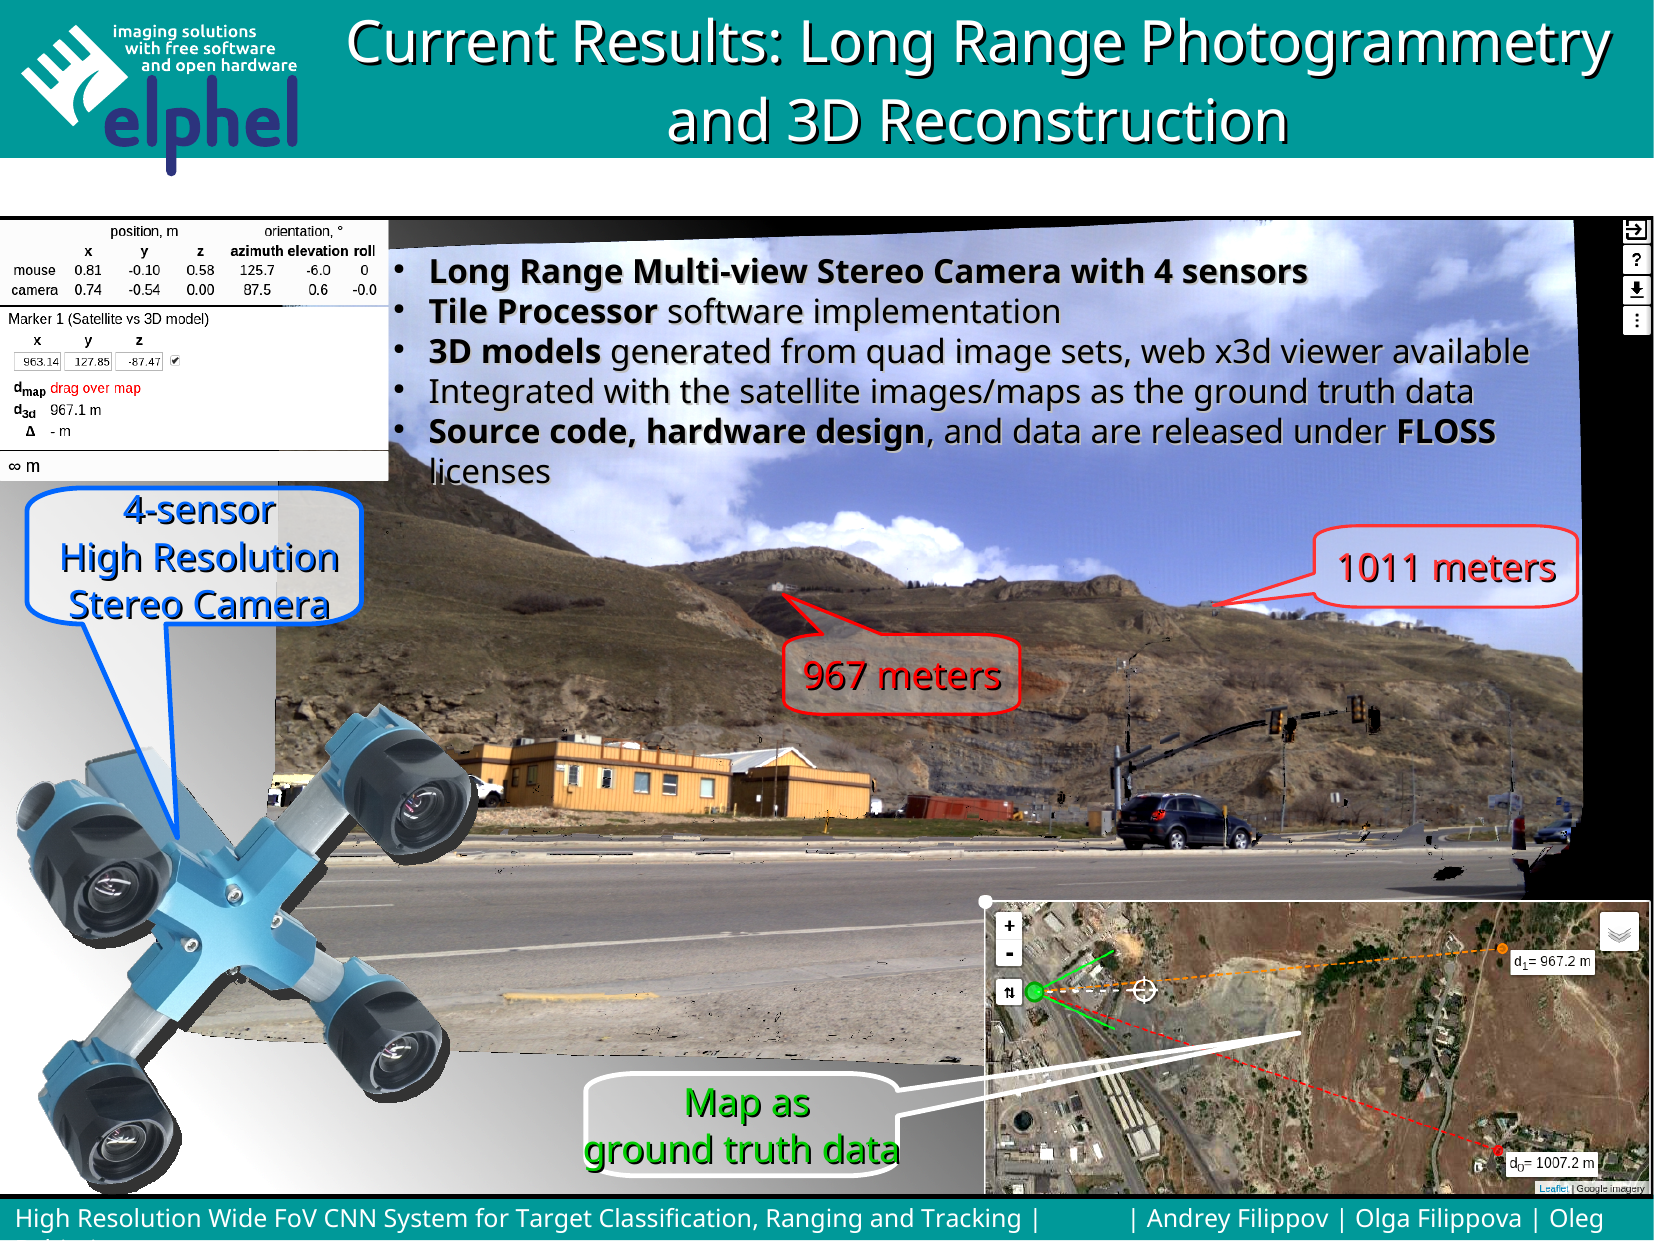

# Current Results: Long Range Photogrammetry and 3D Reconstruction
Long Range Multi-view Stereo Camera with 4 sensors
Tile Processor software implementation
3D models generated from quad image sets, web x3d viewer available
Integrated with the satellite images/maps as the ground truth data
Source code, hardware design, and data are released under FLOSS licenses
 4-sensor
 High Resolution
 Stereo Camera
1011 meters
967 meters
 Map as
ground truth data